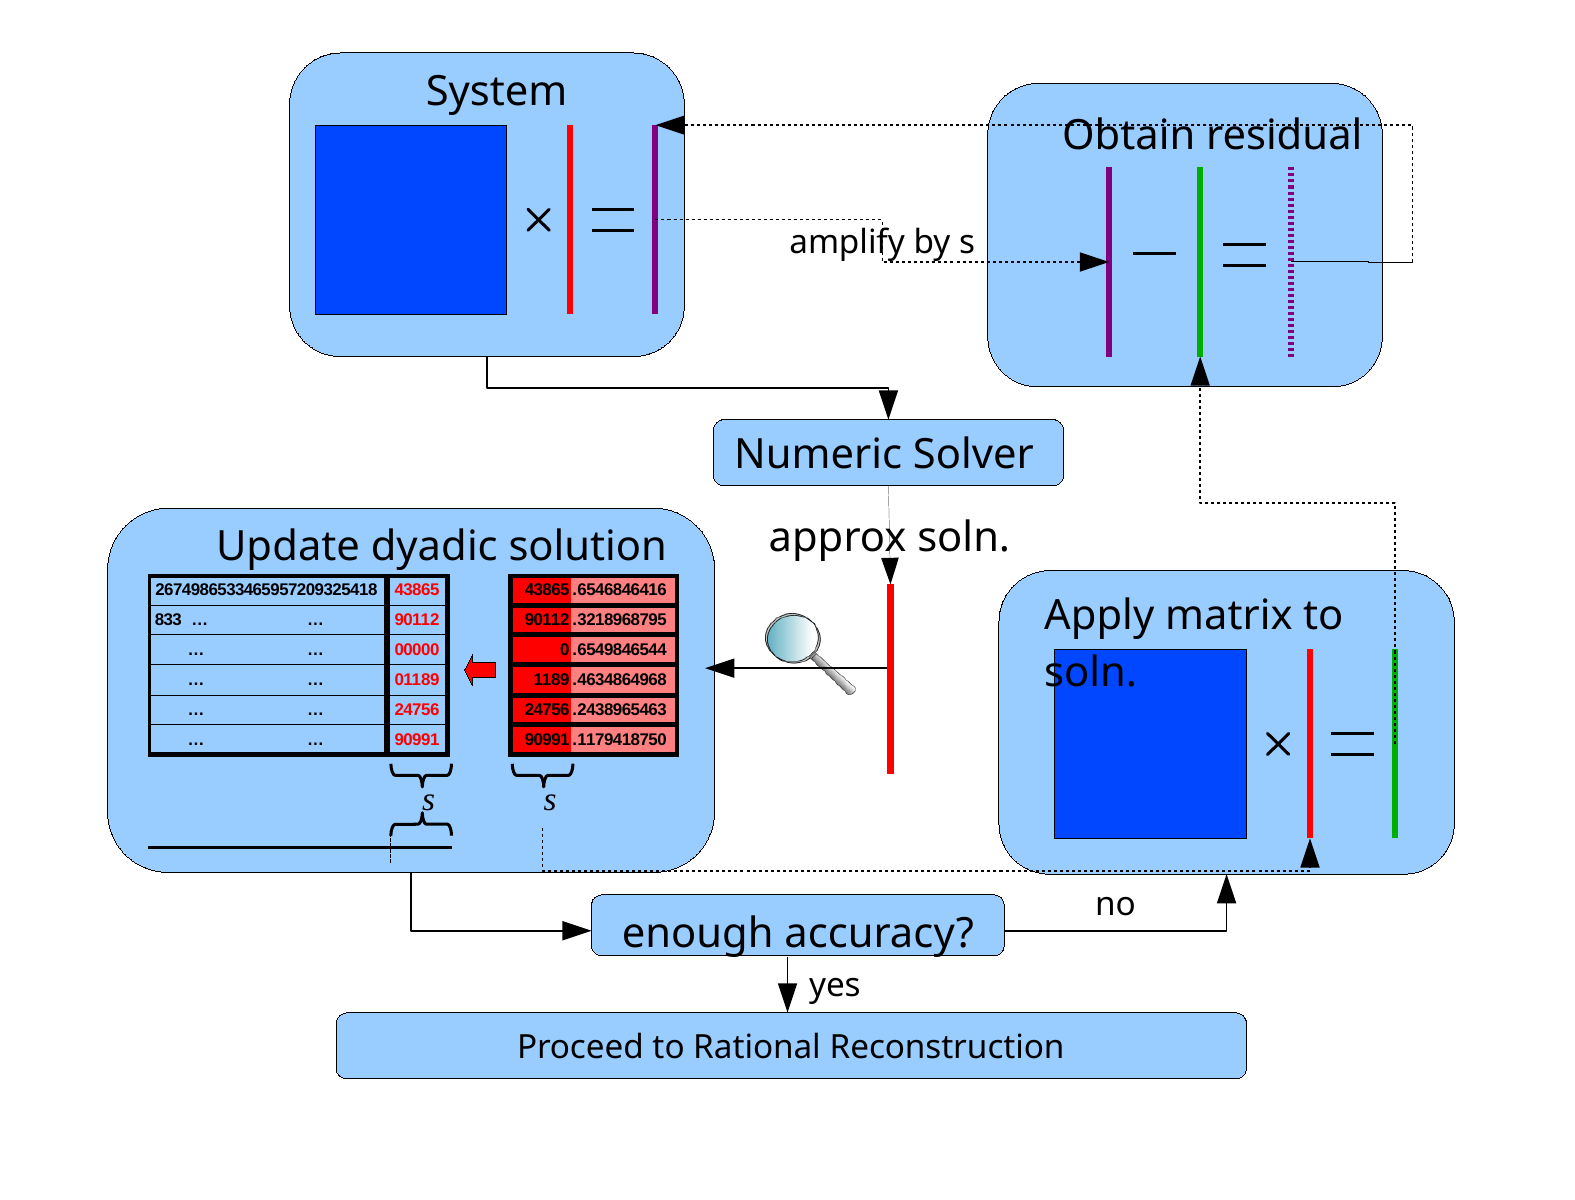

System
Obtain residual
Numeric Solver
Update dyadic solution
Apply matrix to soln.
 s
 s
enough accuracy?
yes
Proceed to Rational Reconstruction